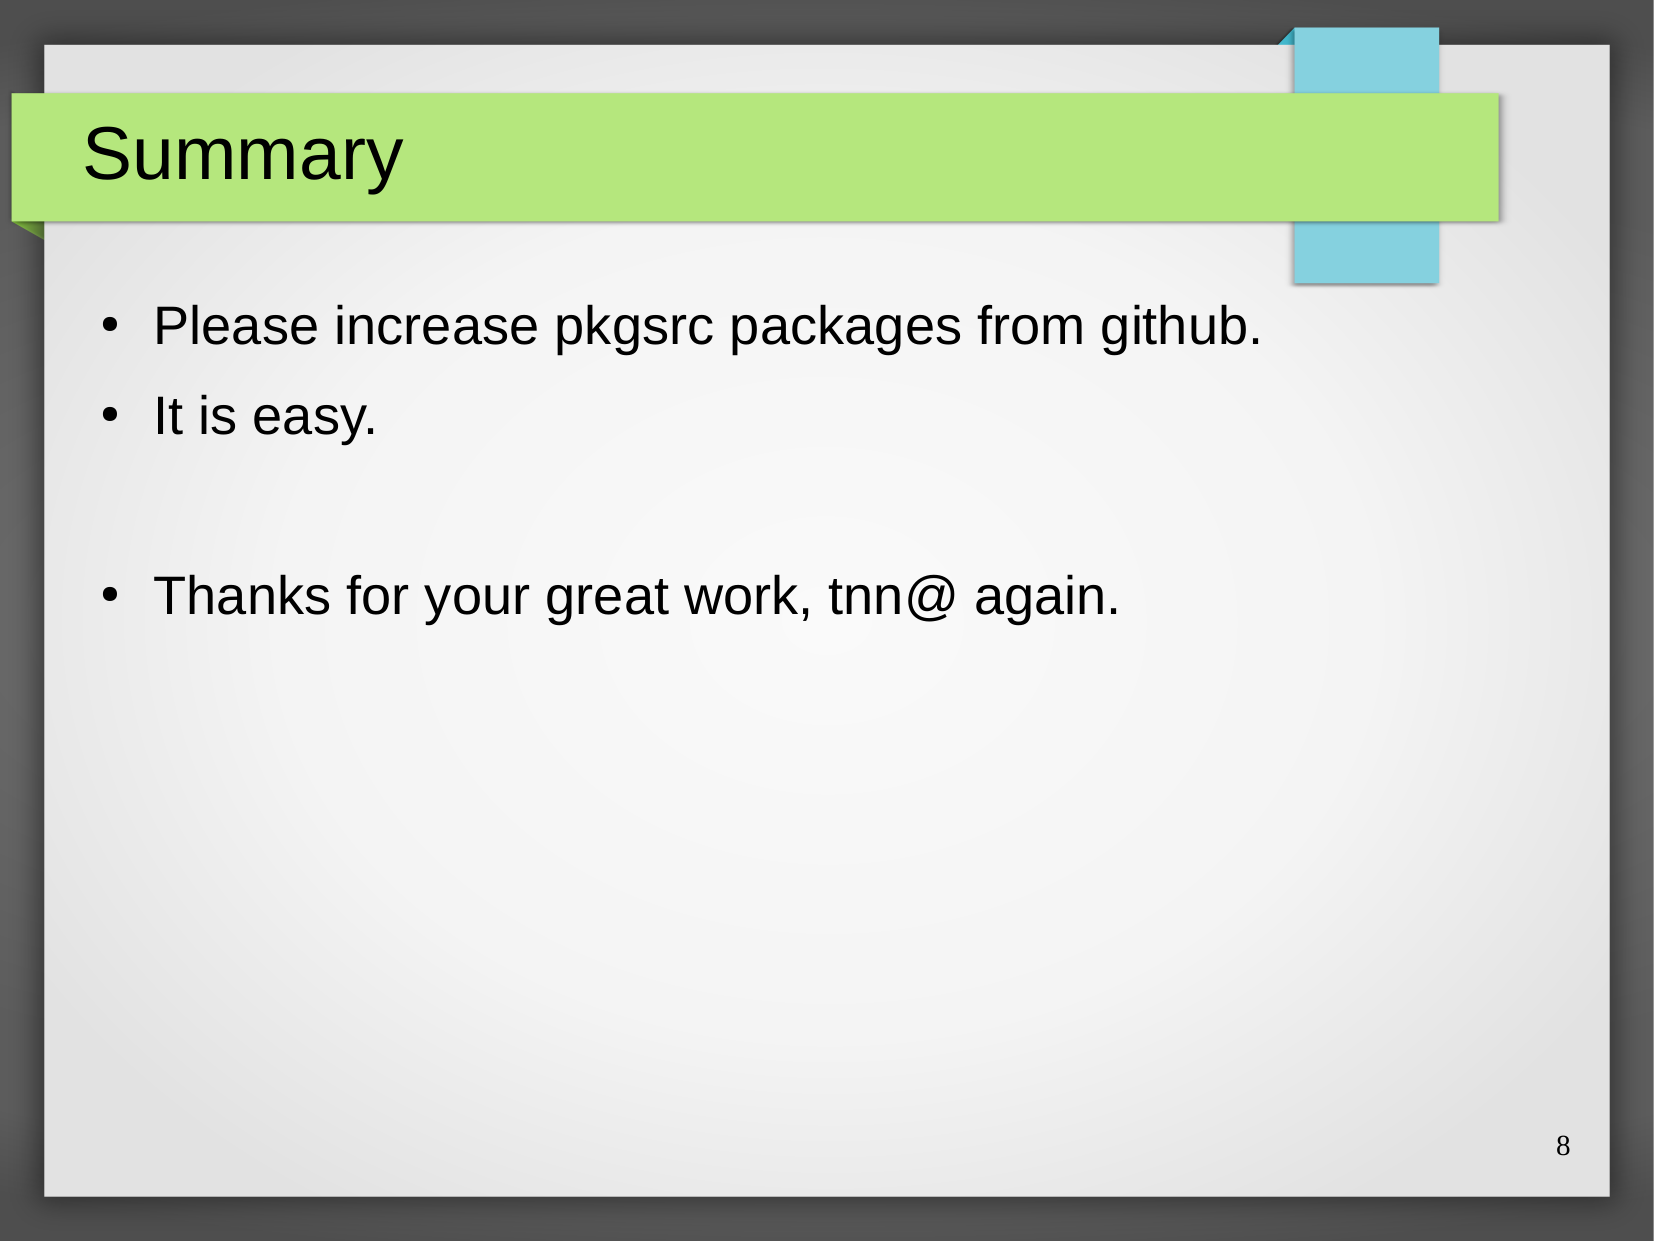

# Summary
Please increase pkgsrc packages from github.
It is easy.
Thanks for your great work, tnn@ again.
8